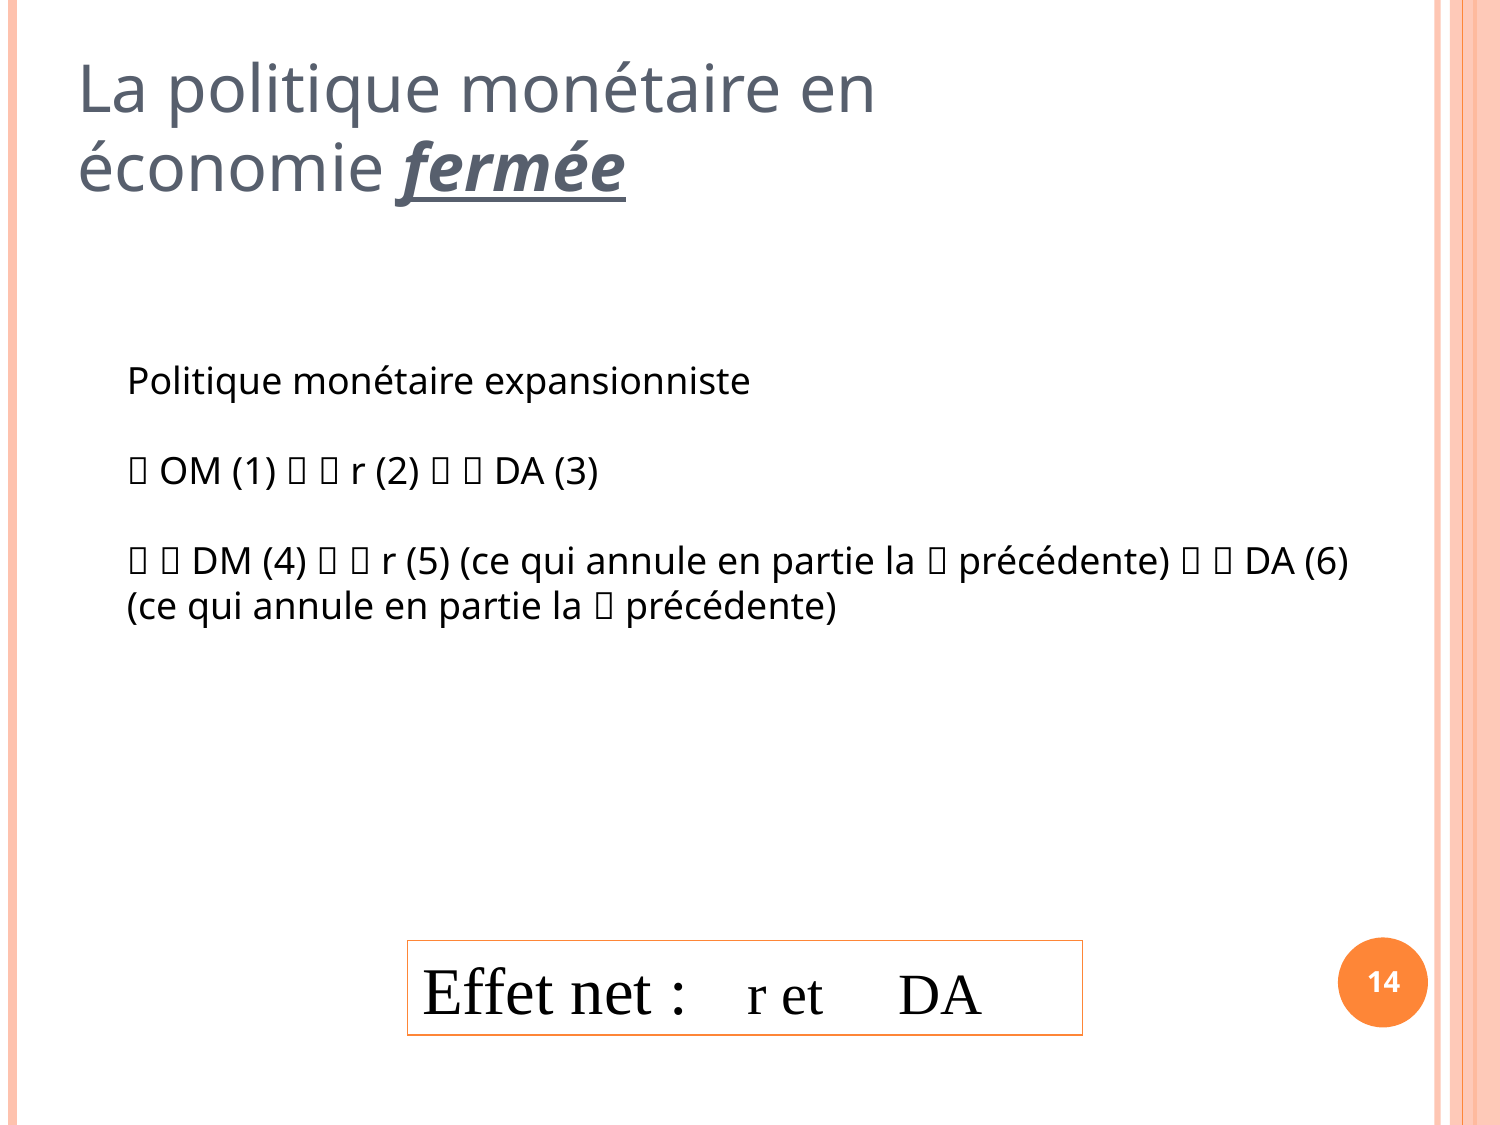

# La politique monétaire en économie fermée
Politique monétaire expansionniste
 OM (1)   r (2)   DA (3)
  DM (4)   r (5) (ce qui annule en partie la  précédente)   DA (6) (ce qui annule en partie la  précédente)
Effet net : r et  DA